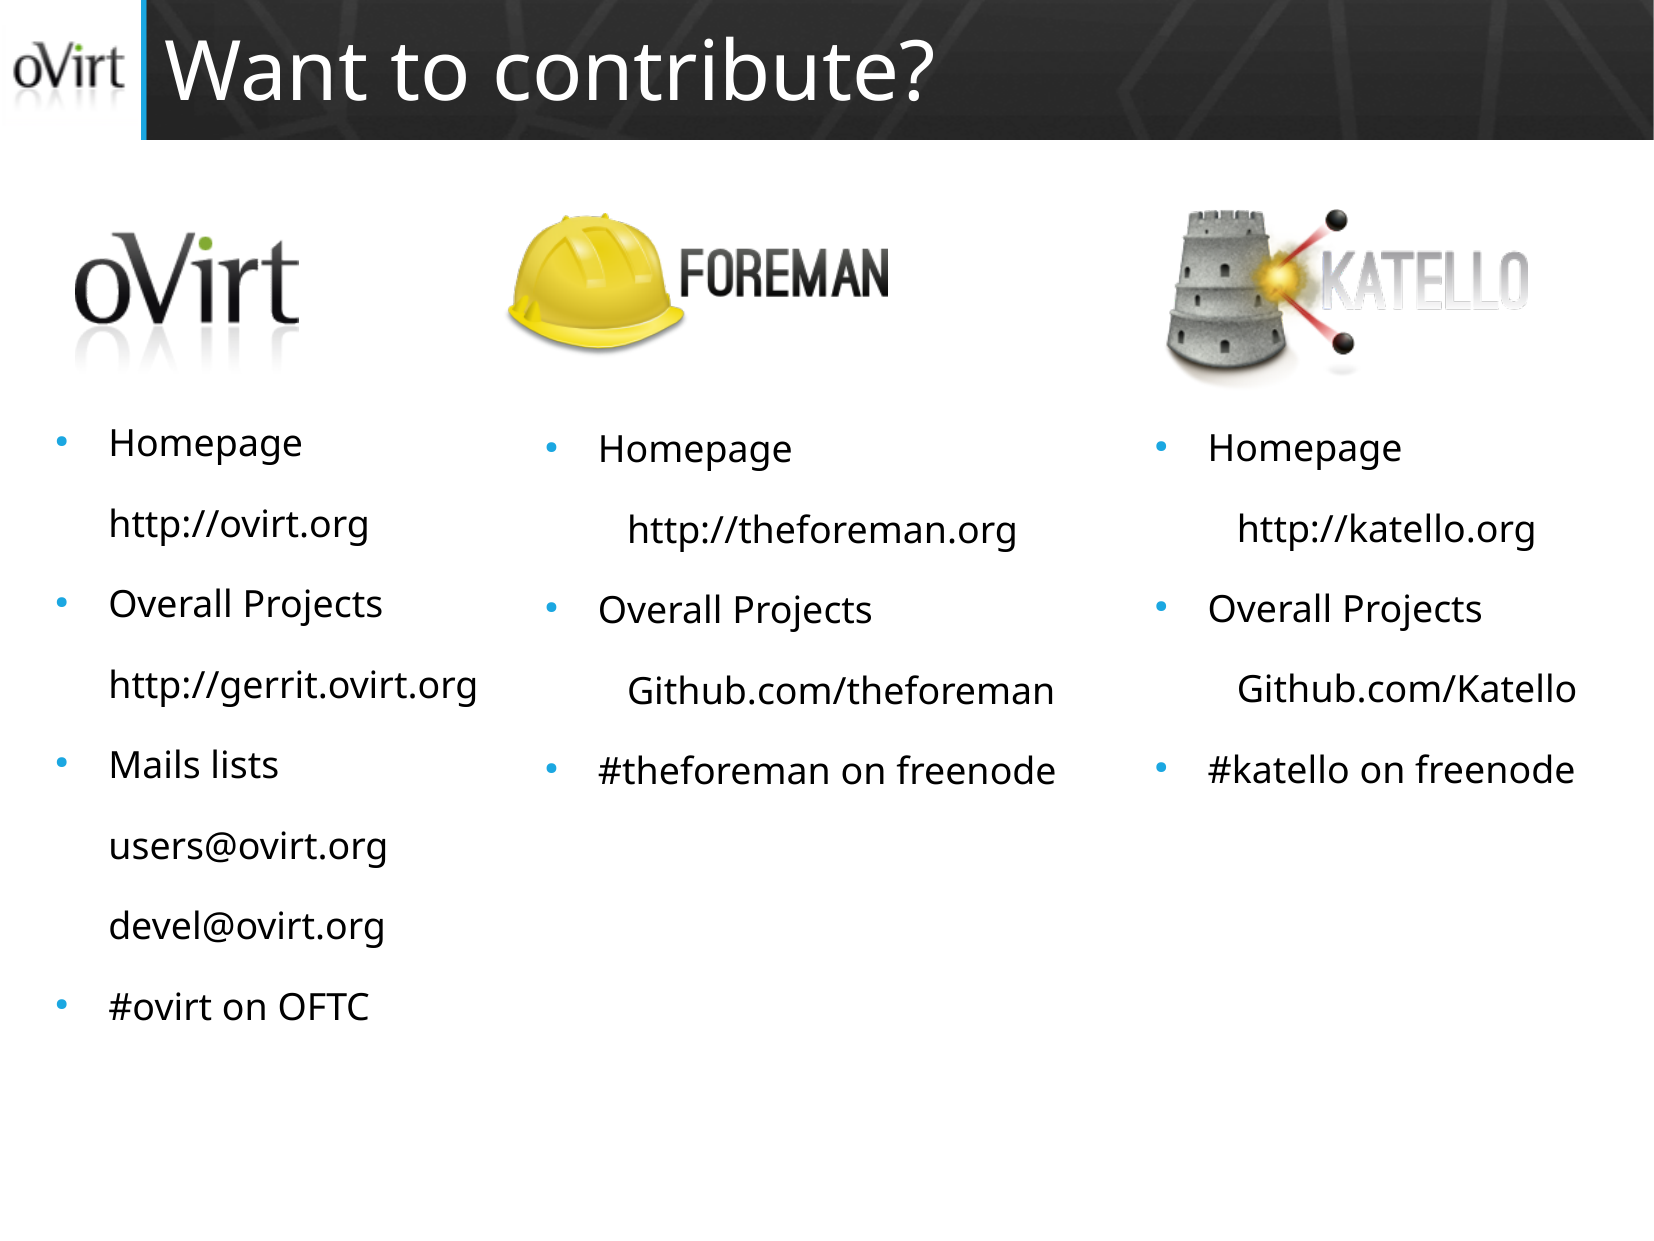

# Want to contribute?
Homepage
http://ovirt.org
Overall Projects
http://gerrit.ovirt.org
Mails lists
users@ovirt.org
devel@ovirt.org
#ovirt on OFTC
Homepage
 http://katello.org
Overall Projects
 Github.com/Katello
#katello on freenode
Homepage
 http://theforeman.org
Overall Projects
 Github.com/theforeman
#theforeman on freenode